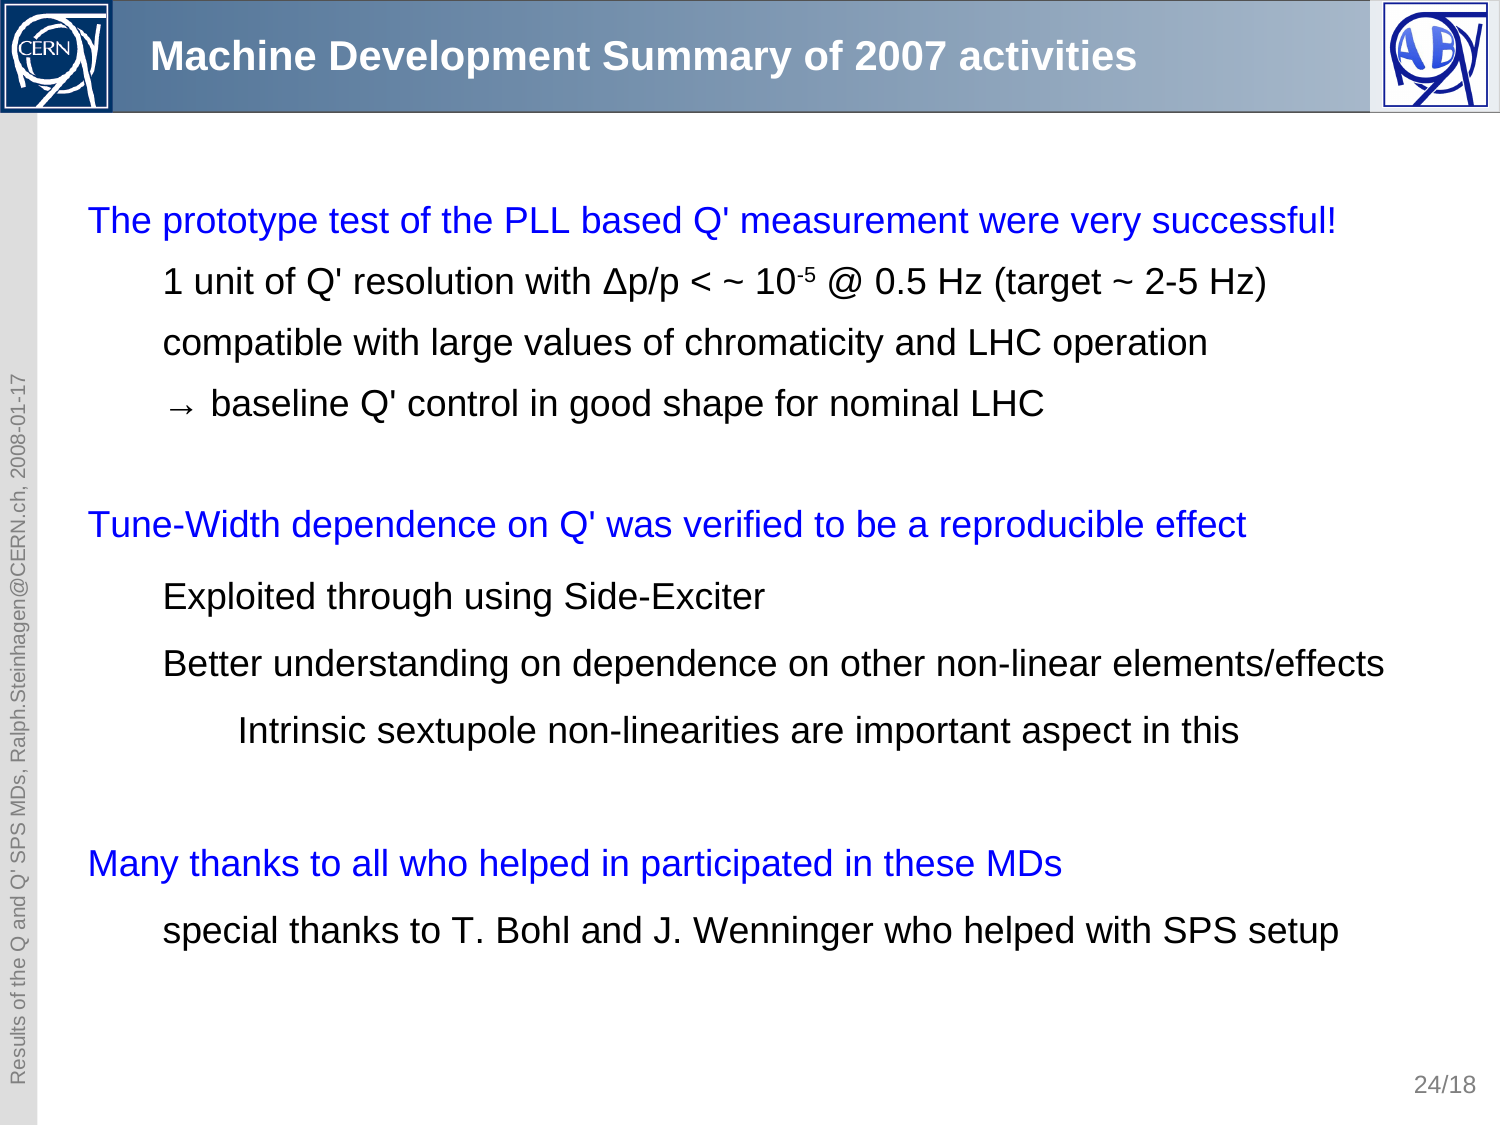

# Machine Development Summary of 2007 activities
The prototype test of the PLL based Q' measurement were very successful!
1 unit of Q' resolution with Δp/p < ~ 10-5 @ 0.5 Hz (target ~ 2-5 Hz)
compatible with large values of chromaticity and LHC operation
→ baseline Q' control in good shape for nominal LHC
Tune-Width dependence on Q' was verified to be a reproducible effect
Exploited through using Side-Exciter
Better understanding on dependence on other non-linear elements/effects
Intrinsic sextupole non-linearities are important aspect in this
Many thanks to all who helped in participated in these MDs
special thanks to T. Bohl and J. Wenninger who helped with SPS setup